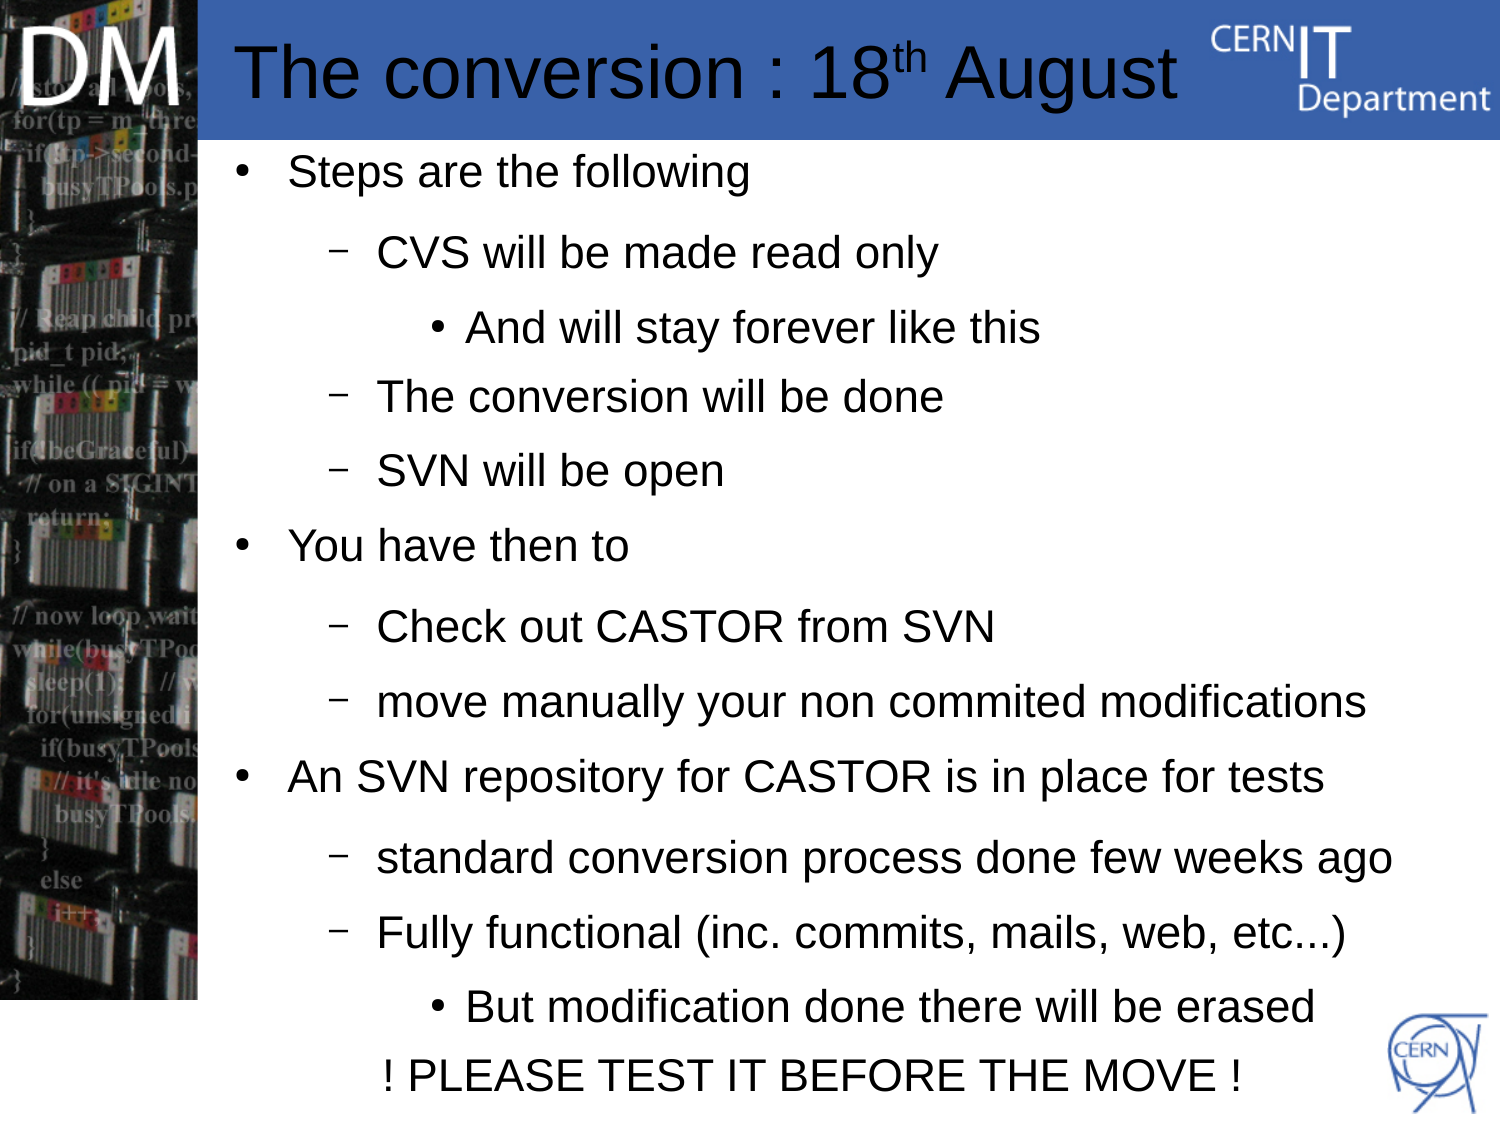

# The conversion : 18th August
Steps are the following
CVS will be made read only
And will stay forever like this
The conversion will be done
SVN will be open
You have then to
Check out CASTOR from SVN
move manually your non commited modifications
An SVN repository for CASTOR is in place for tests
standard conversion process done few weeks ago
Fully functional (inc. commits, mails, web, etc...)
But modification done there will be erased
 ! PLEASE TEST IT BEFORE THE MOVE !